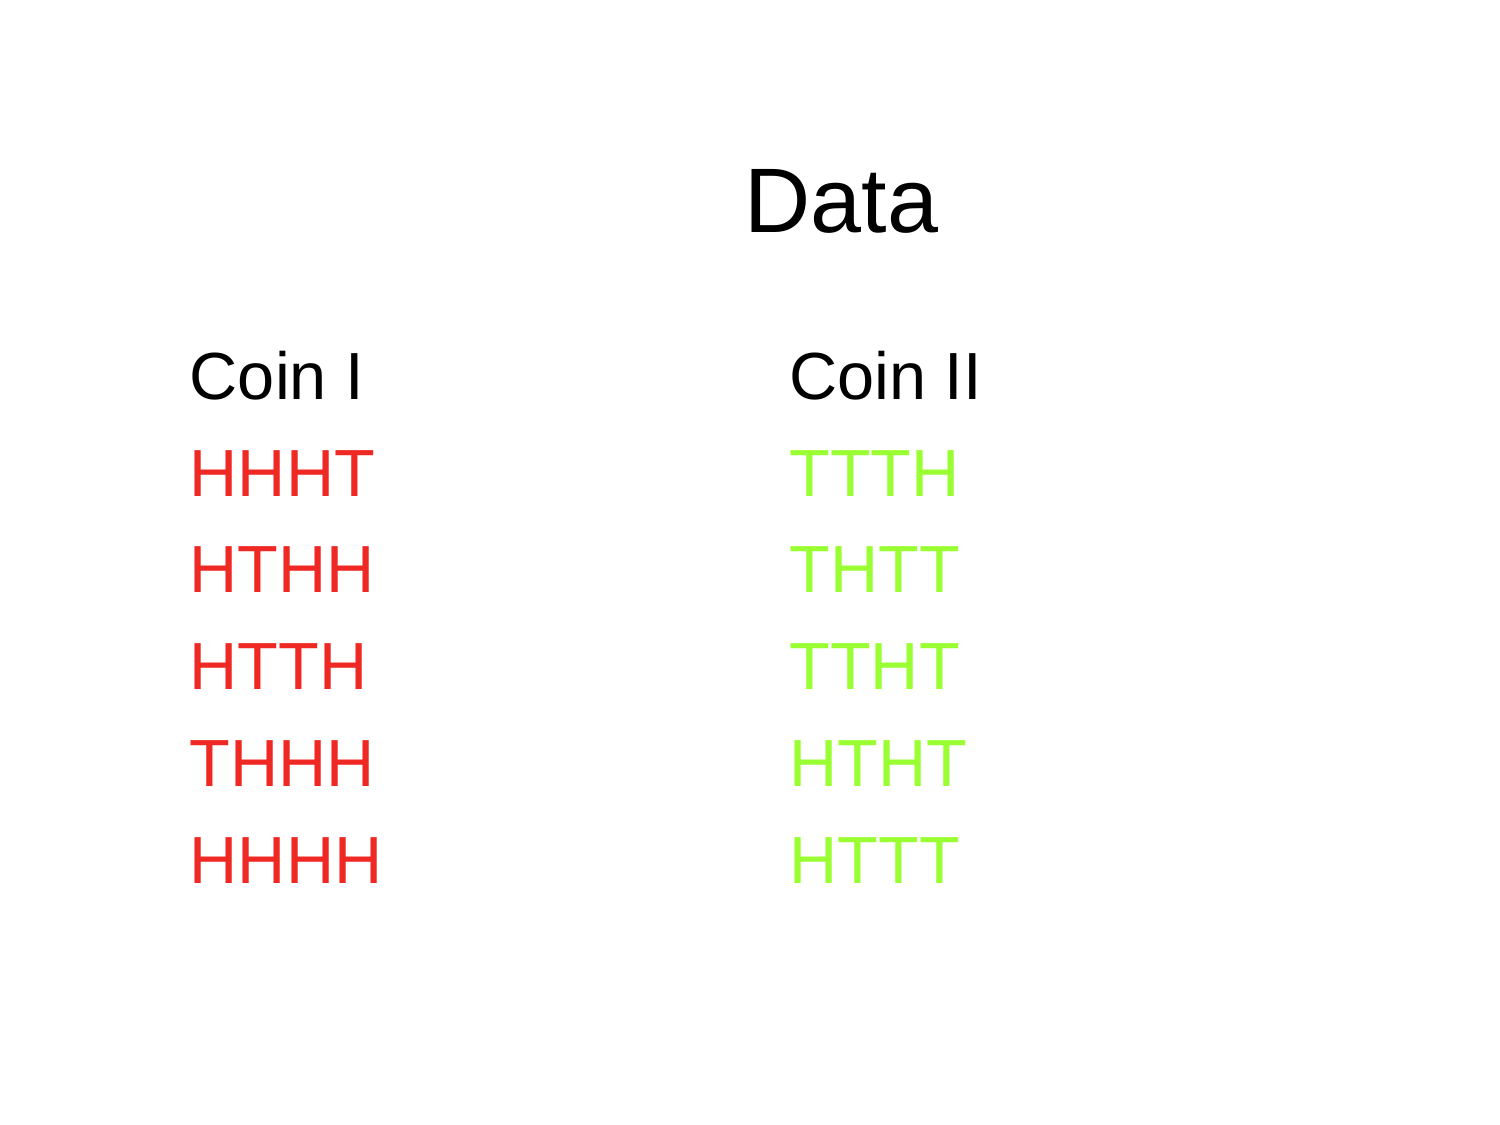

# Data
Coin I			Coin II
HHHT			TTTH
HTHH			THTT
HTTH			TTHT
THHH			HTHT
HHHH			HTTT